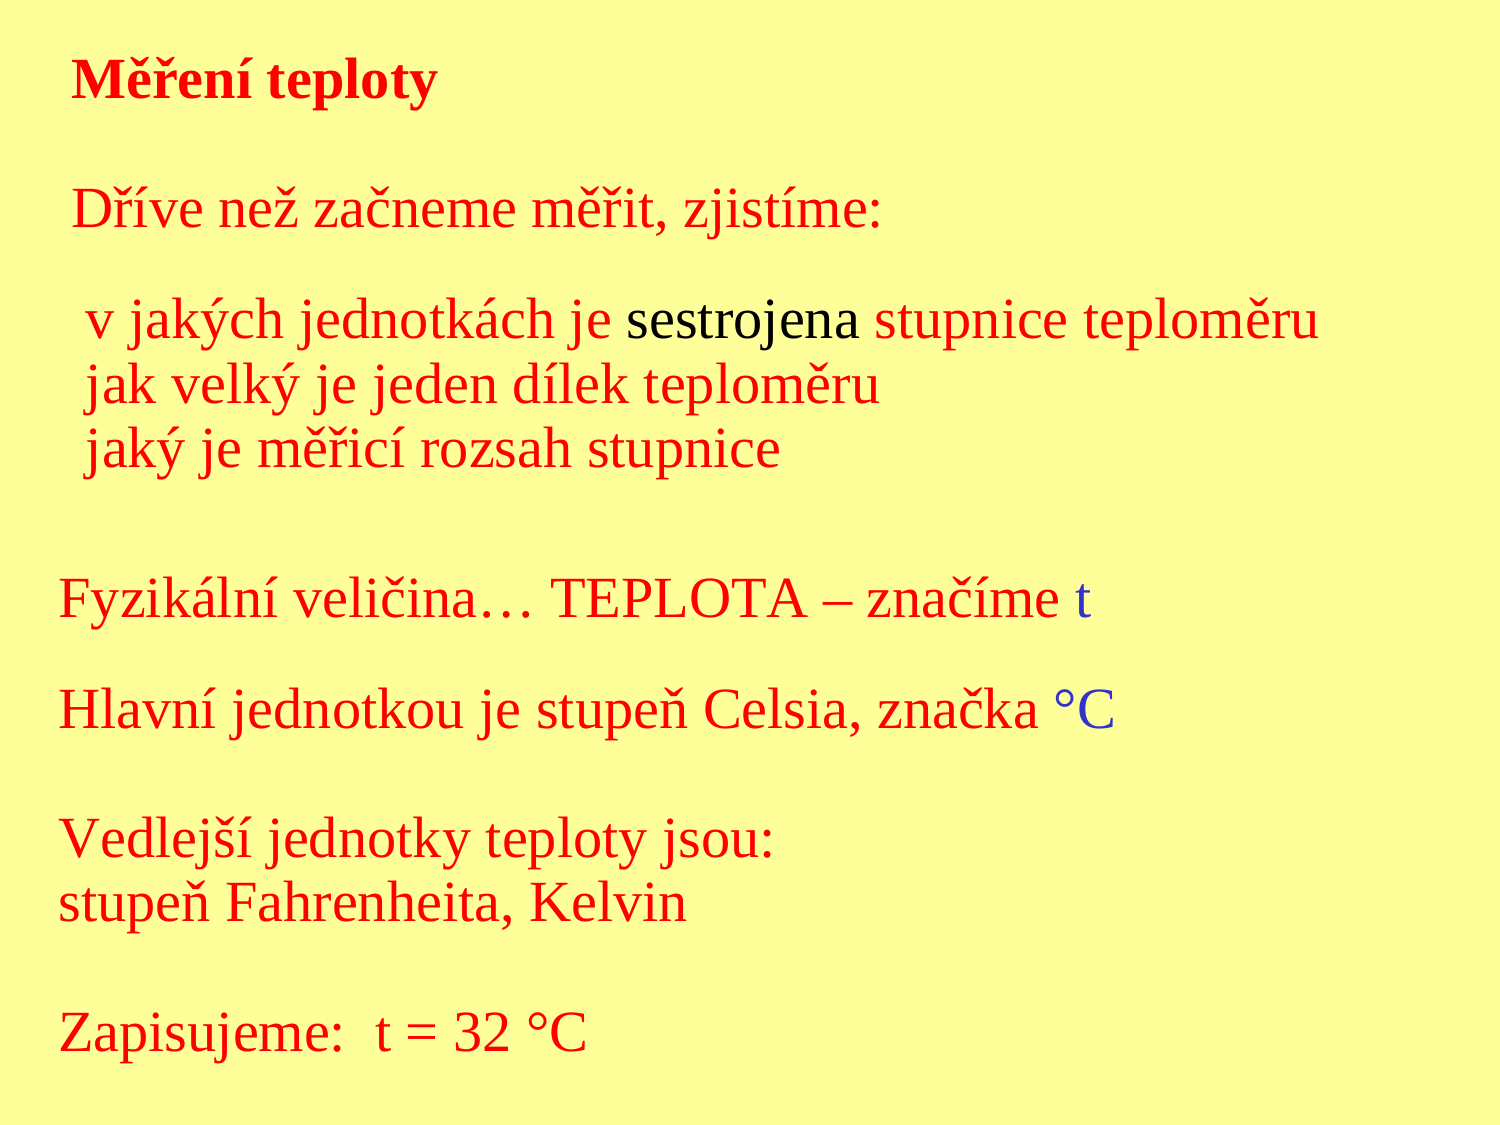

Měření teploty
Dříve než začneme měřit, zjistíme:
 v jakých jednotkách je sestrojena stupnice teploměru
 jak velký je jeden dílek teploměru
 jaký je měřicí rozsah stupnice
 Fyzikální veličina… TEPLOTA – značíme t
 Hlavní jednotkou je stupeň Celsia, značka °C
 Vedlejší jednotky teploty jsou:
 stupeň Fahrenheita, Kelvin
 Zapisujeme: t = 32 °C